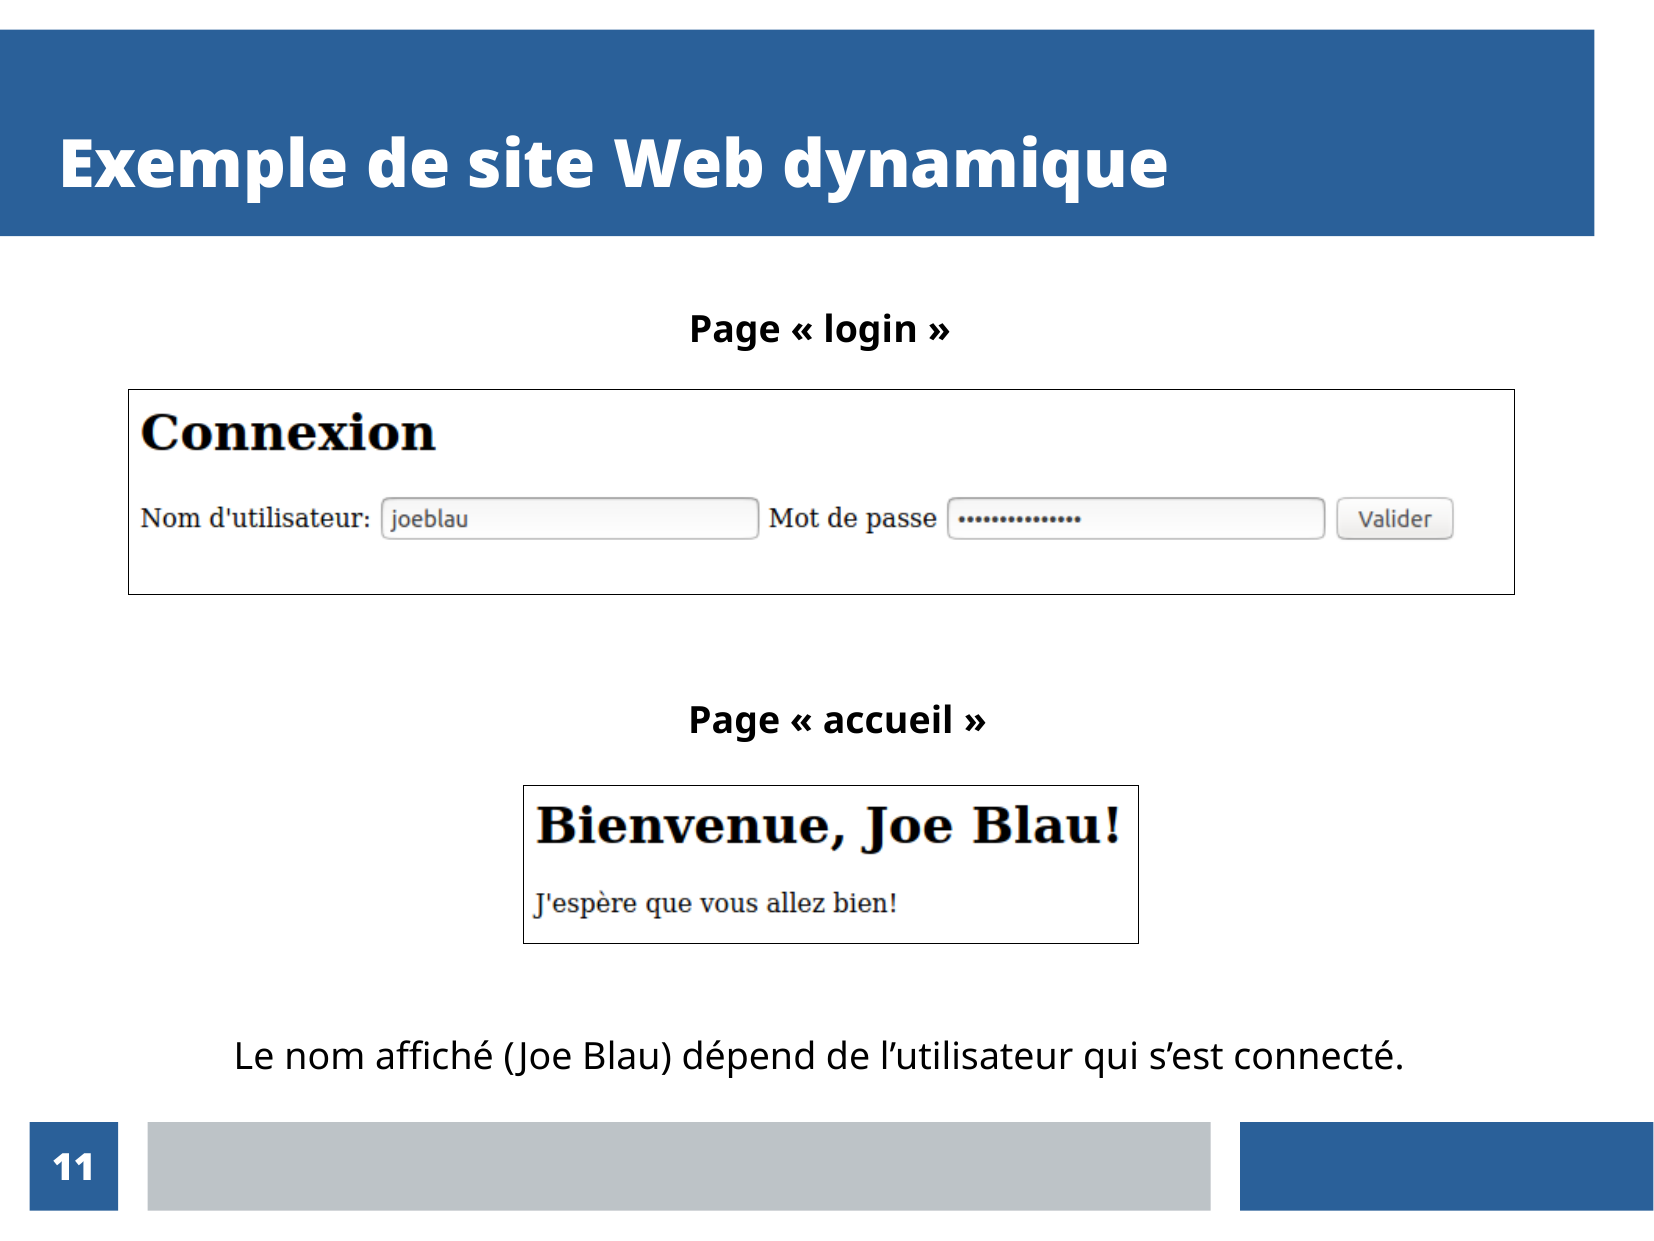

# Exemple de site Web dynamique
Page « login »
Page « accueil »
Le nom affiché (Joe Blau) dépend de l’utilisateur qui s’est connecté.
11